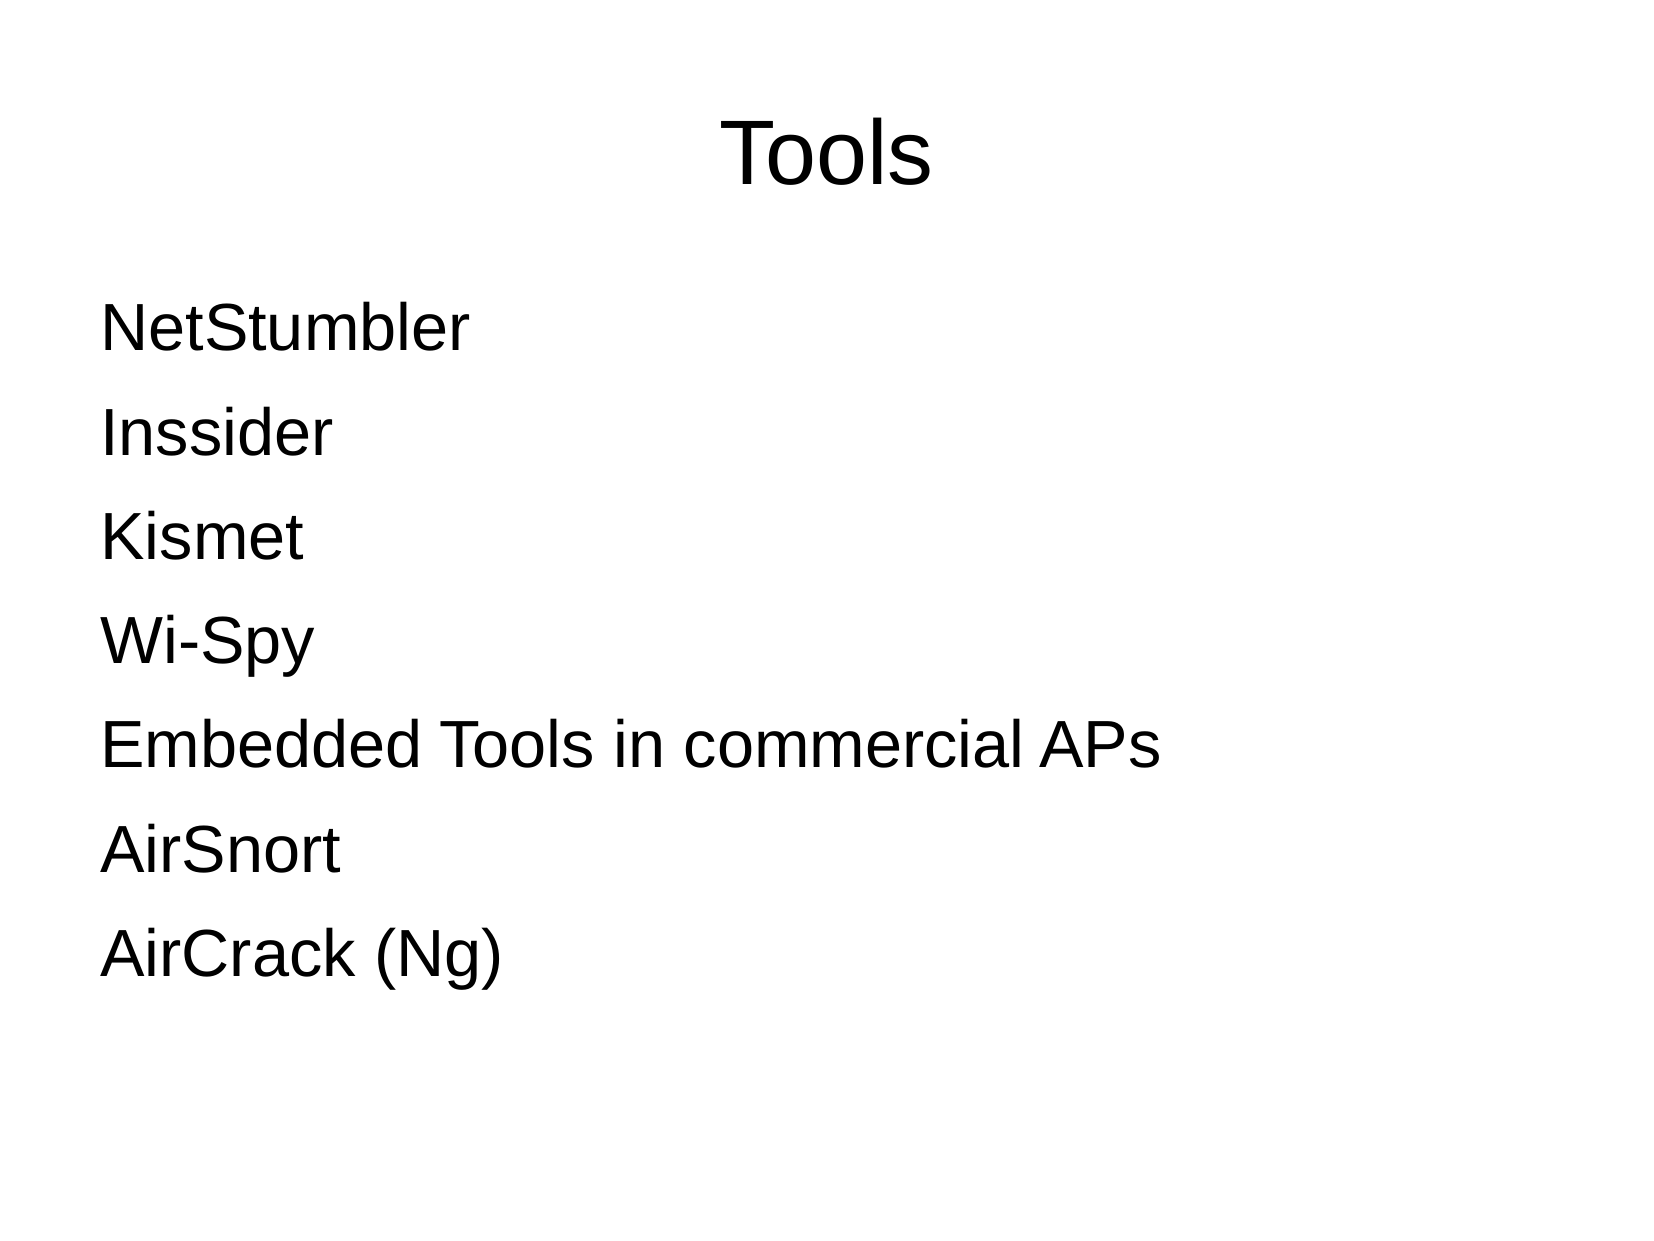

# Tools
NetStumbler
Inssider
Kismet
Wi-Spy
Embedded Tools in commercial APs
AirSnort
AirCrack (Ng)